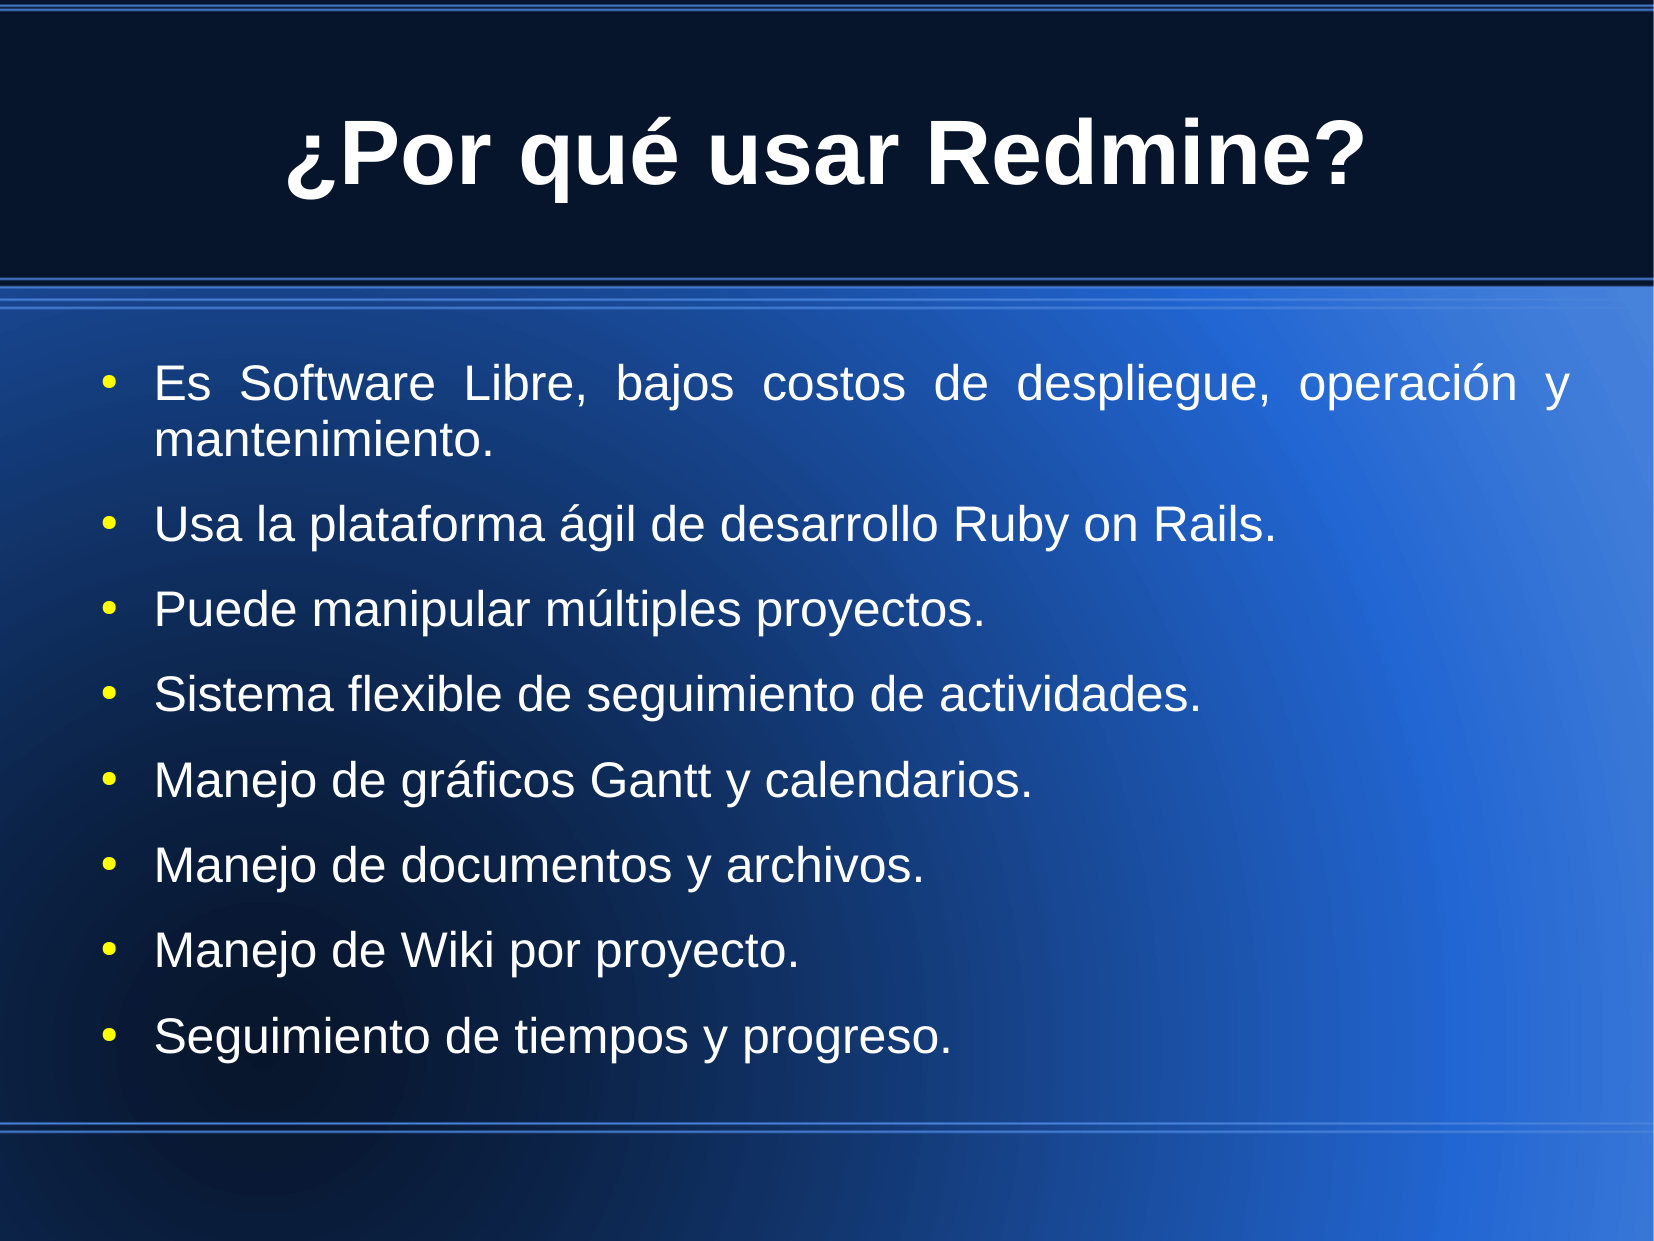

# ¿Por qué usar Redmine?
Es Software Libre, bajos costos de despliegue, operación y mantenimiento.
Usa la plataforma ágil de desarrollo Ruby on Rails.
Puede manipular múltiples proyectos.
Sistema flexible de seguimiento de actividades.
Manejo de gráficos Gantt y calendarios.
Manejo de documentos y archivos.
Manejo de Wiki por proyecto.
Seguimiento de tiempos y progreso.